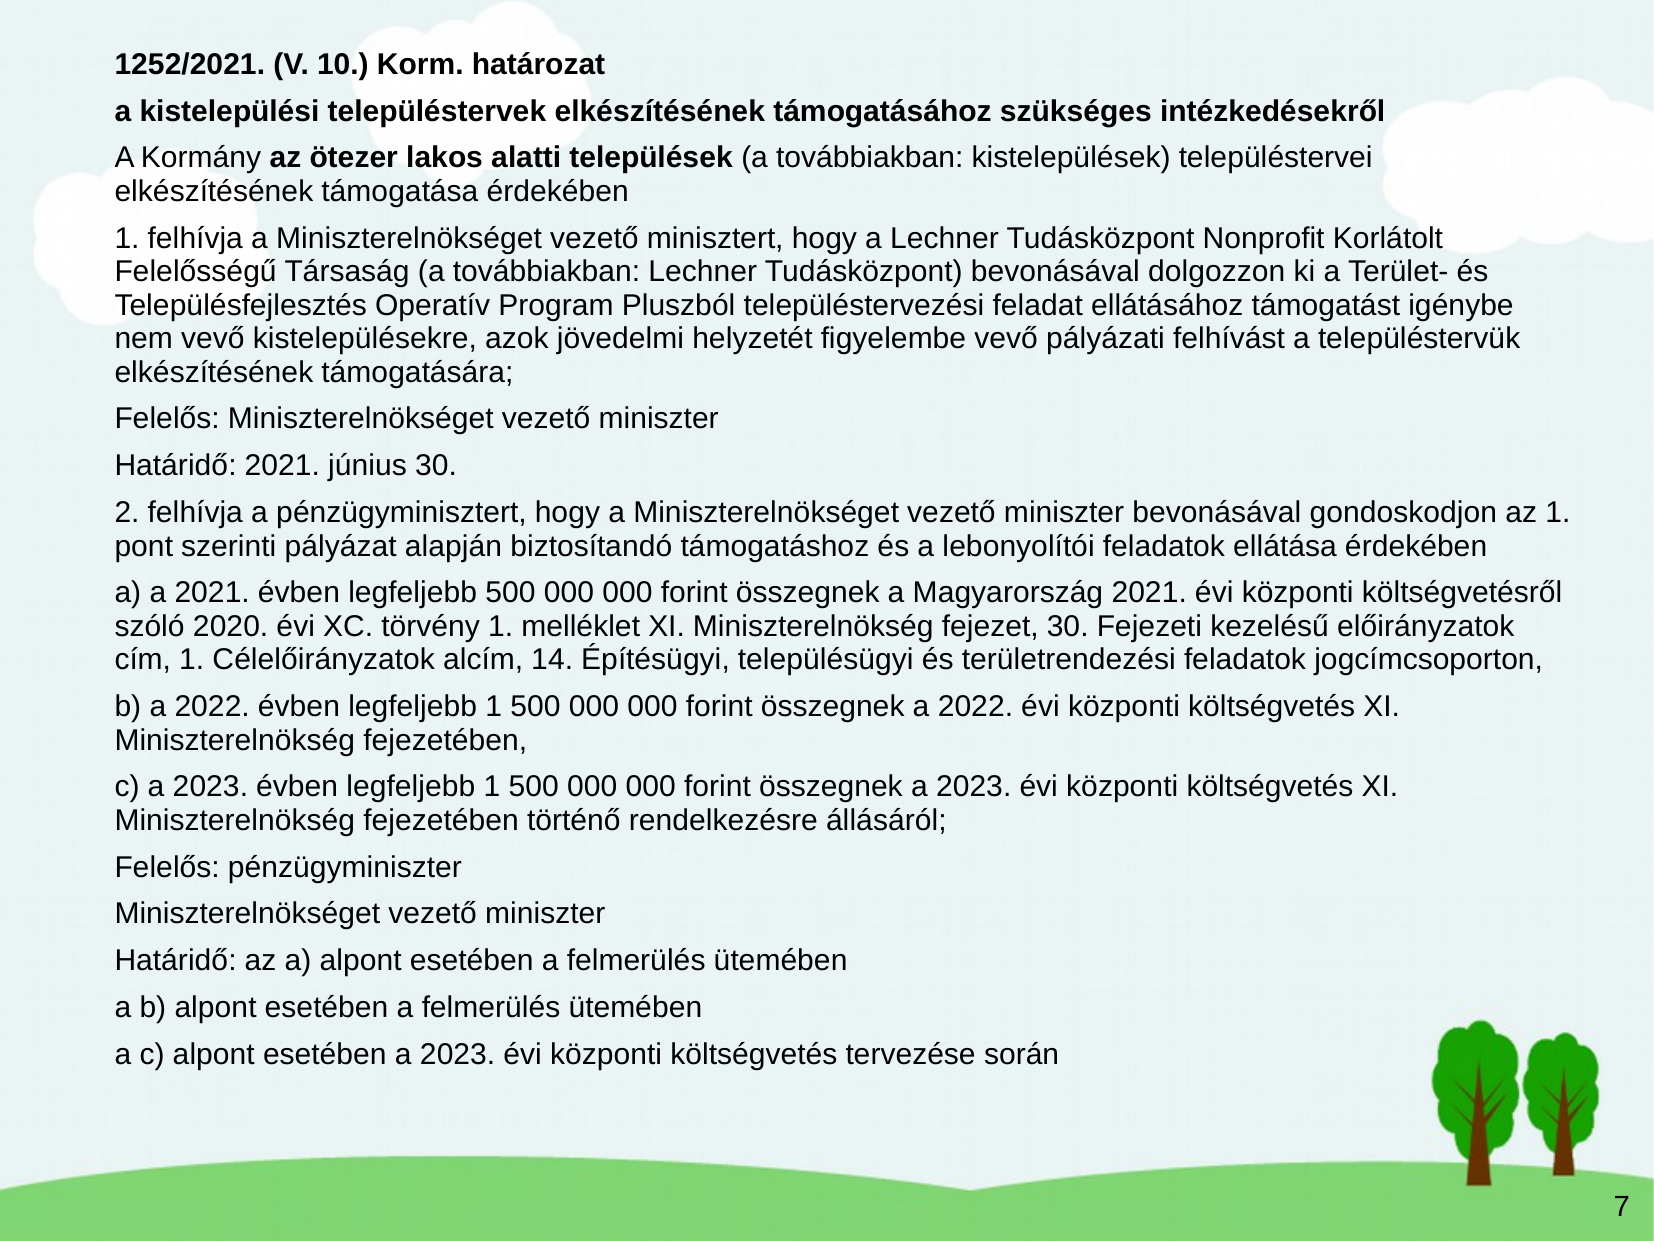

# 1252/2021. (V. 10.) Korm. határozat
a kistelepülési településtervek elkészítésének támogatásához szükséges intézkedésekről
A Kormány az ötezer lakos alatti települések (a továbbiakban: kistelepülések) településtervei elkészítésének támogatása érdekében
1. felhívja a Miniszterelnökséget vezető minisztert, hogy a Lechner Tudásközpont Nonprofit Korlátolt Felelősségű Társaság (a továbbiakban: Lechner Tudásközpont) bevonásával dolgozzon ki a Terület- és Településfejlesztés Operatív Program Pluszból településtervezési feladat ellátásához támogatást igénybe nem vevő kistelepülésekre, azok jövedelmi helyzetét figyelembe vevő pályázati felhívást a településtervük elkészítésének támogatására;
Felelős: Miniszterelnökséget vezető miniszter
Határidő: 2021. június 30.
2. felhívja a pénzügyminisztert, hogy a Miniszterelnökséget vezető miniszter bevonásával gondoskodjon az 1. pont szerinti pályázat alapján biztosítandó támogatáshoz és a lebonyolítói feladatok ellátása érdekében
a) a 2021. évben legfeljebb 500 000 000 forint összegnek a Magyarország 2021. évi központi költségvetésről szóló 2020. évi XC. törvény 1. melléklet XI. Miniszterelnökség fejezet, 30. Fejezeti kezelésű előirányzatok cím, 1. Célelőirányzatok alcím, 14. Építésügyi, településügyi és területrendezési feladatok jogcímcsoporton,
b) a 2022. évben legfeljebb 1 500 000 000 forint összegnek a 2022. évi központi költségvetés XI. Miniszterelnökség fejezetében,
c) a 2023. évben legfeljebb 1 500 000 000 forint összegnek a 2023. évi központi költségvetés XI. Miniszterelnökség fejezetében történő rendelkezésre állásáról;
Felelős: pénzügyminiszter
Miniszterelnökséget vezető miniszter
Határidő: az a) alpont esetében a felmerülés ütemében
a b) alpont esetében a felmerülés ütemében
a c) alpont esetében a 2023. évi központi költségvetés tervezése során
7